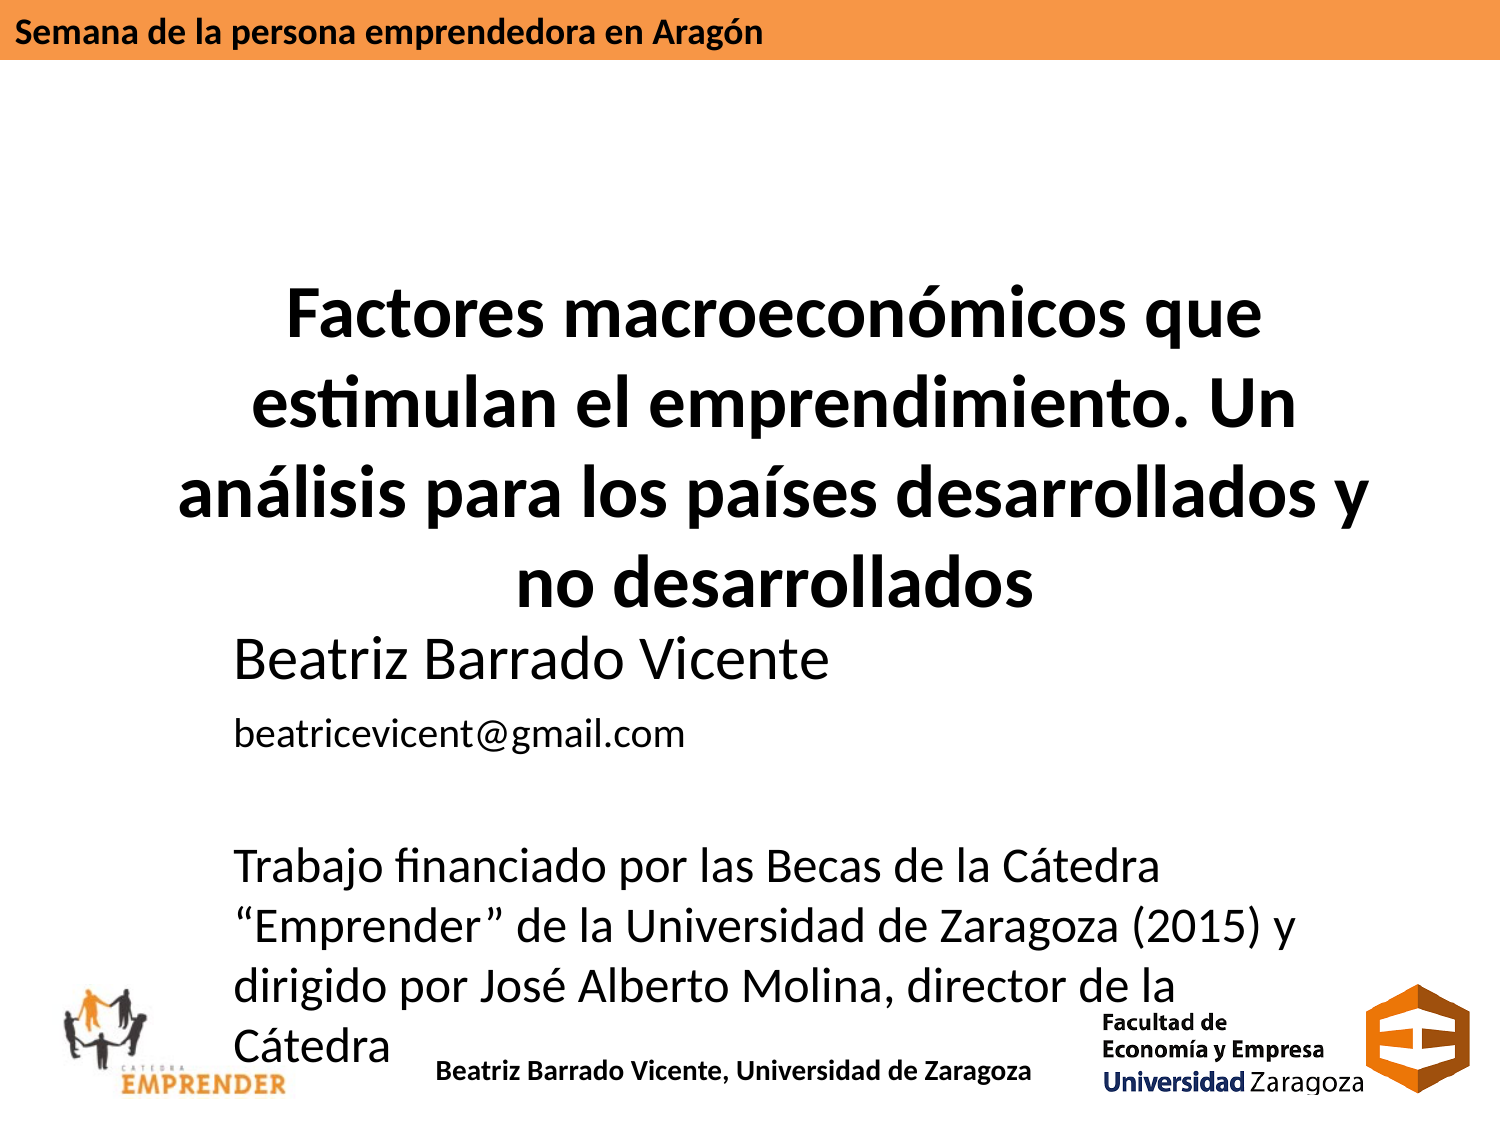

Semana de la persona emprendedora en Aragón
# Factores macroeconómicos que estimulan el emprendimiento. Un análisis para los países desarrollados y no desarrollados
Beatriz Barrado Vicente
beatricevicent@gmail.com
Trabajo financiado por las Becas de la Cátedra “Emprender” de la Universidad de Zaragoza (2015) y dirigido por José Alberto Molina, director de la Cátedra
Beatriz Barrado Vicente, Universidad de Zaragoza